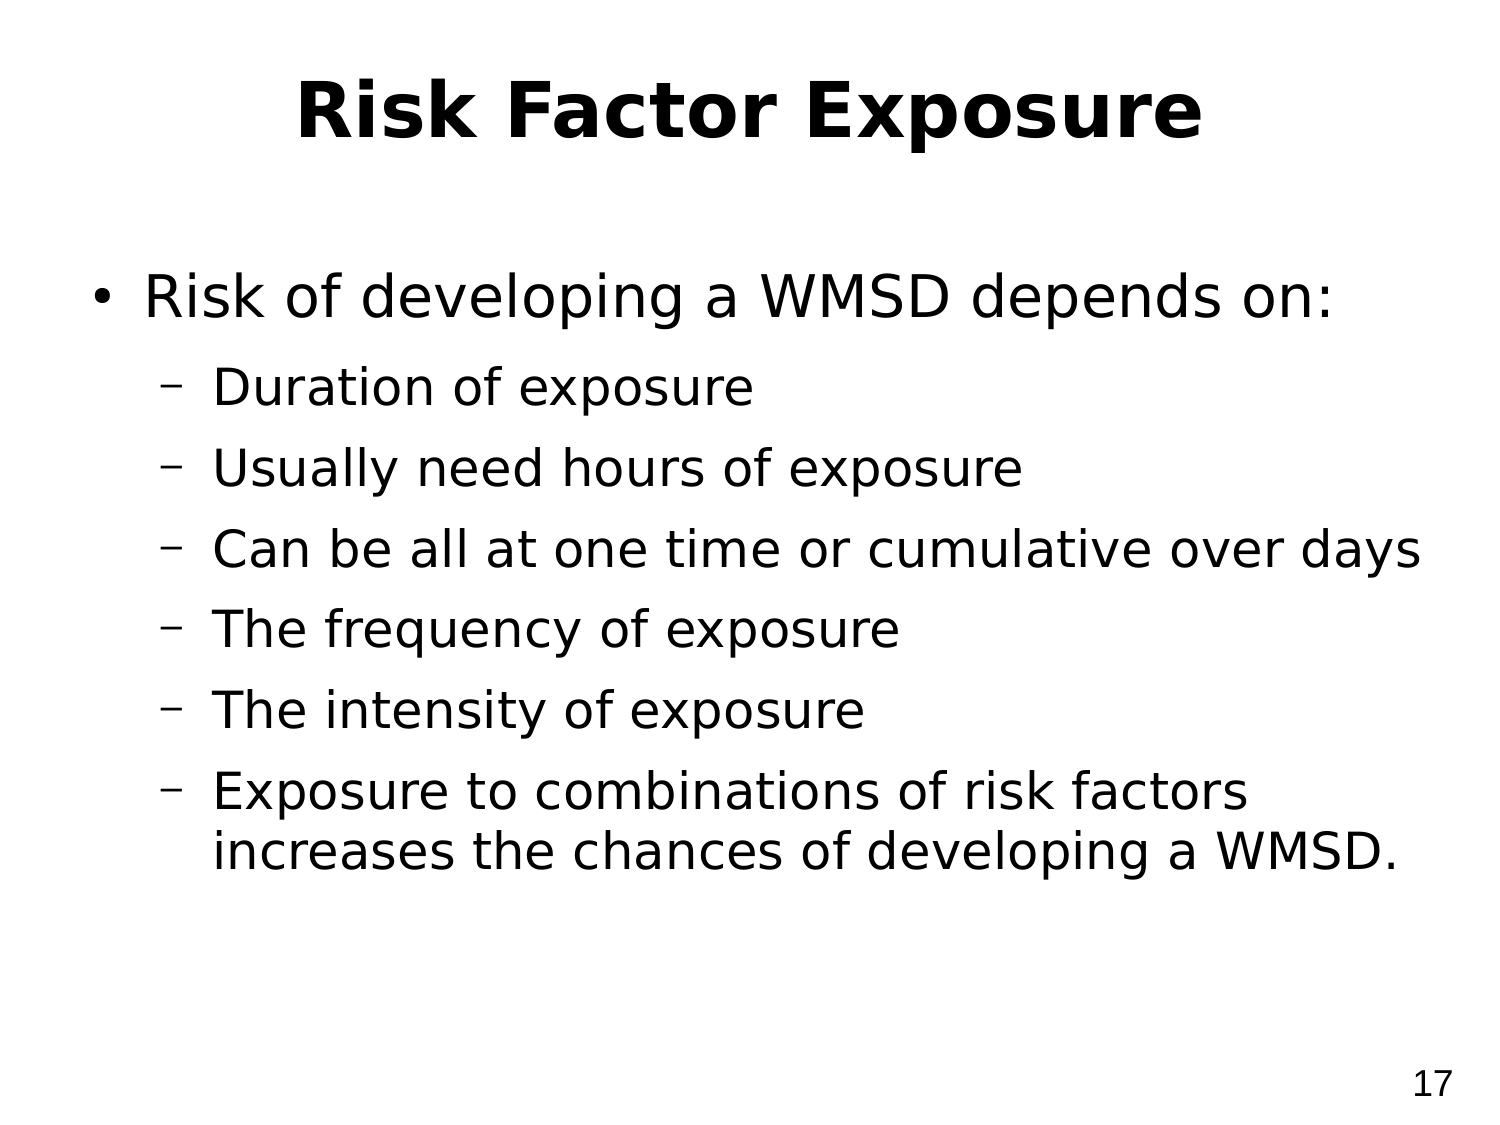

Risk Factor Exposure
# Risk of developing a WMSD depends on:
Duration of exposure
Usually need hours of exposure
Can be all at one time or cumulative over days
The frequency of exposure
The intensity of exposure
Exposure to combinations of risk factors increases the chances of developing a WMSD.